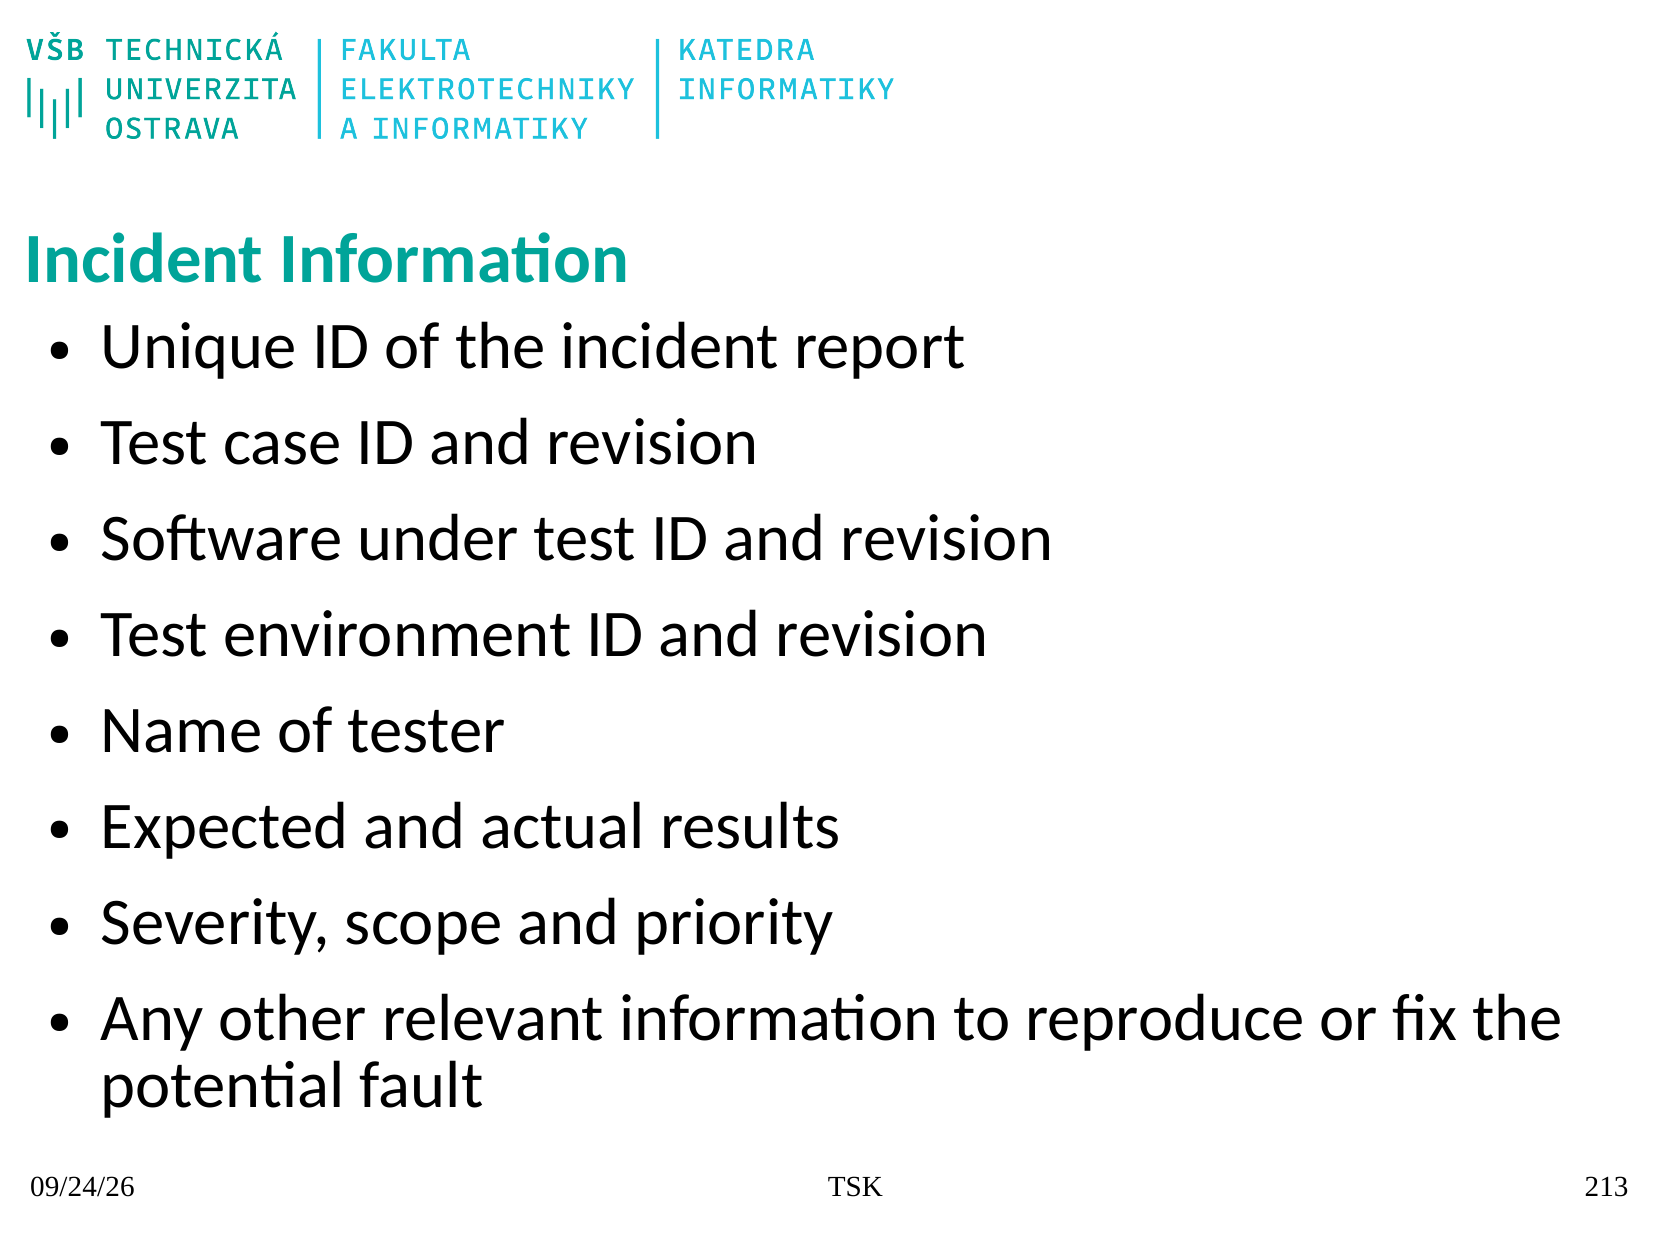

# Incident Information
Unique ID of the incident report
Test case ID and revision
Software under test ID and revision
Test environment ID and revision
Name of tester
Expected and actual results
Severity, scope and priority
Any other relevant information to reproduce or fix the potential fault
TSK
213